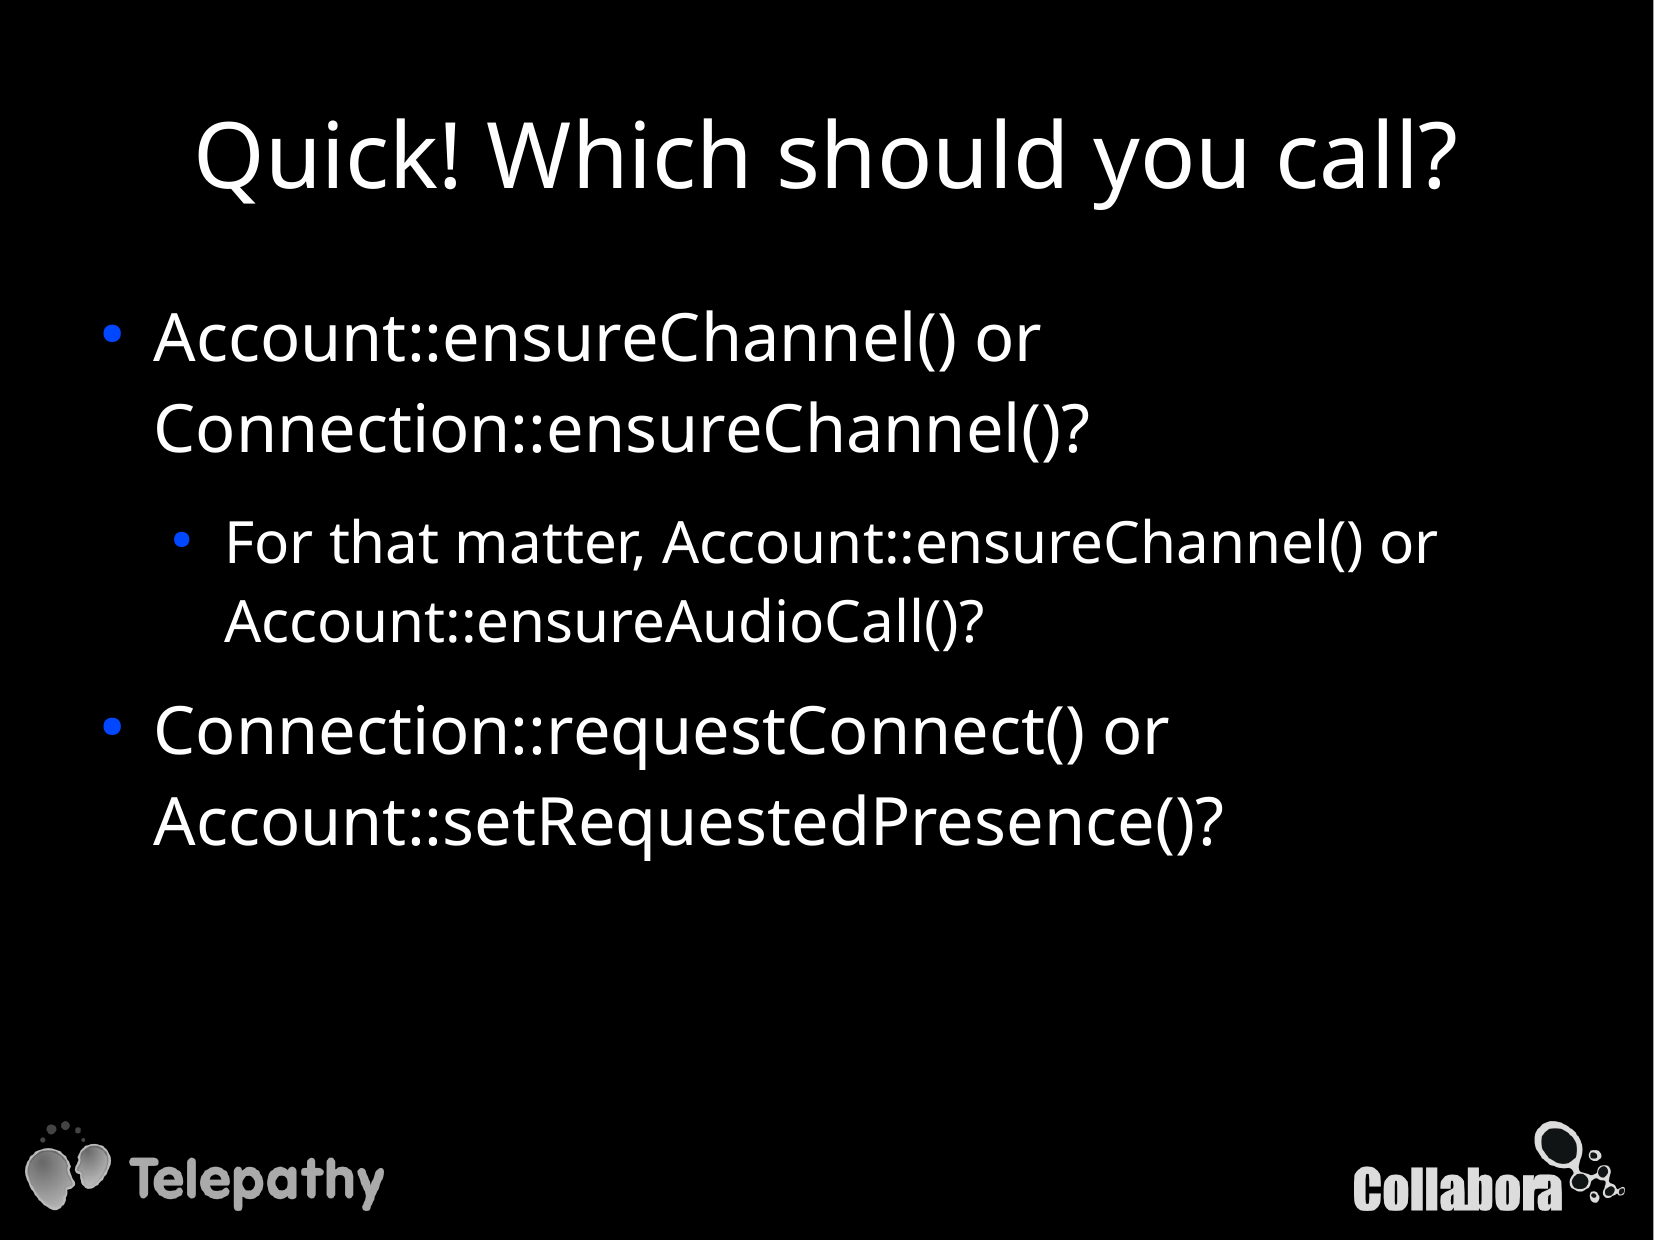

# Quick! Which should you call?
Account::ensureChannel() or Connection::ensureChannel()?
For that matter, Account::ensureChannel() or Account::ensureAudioCall()?
Connection::requestConnect() or Account::setRequestedPresence()?